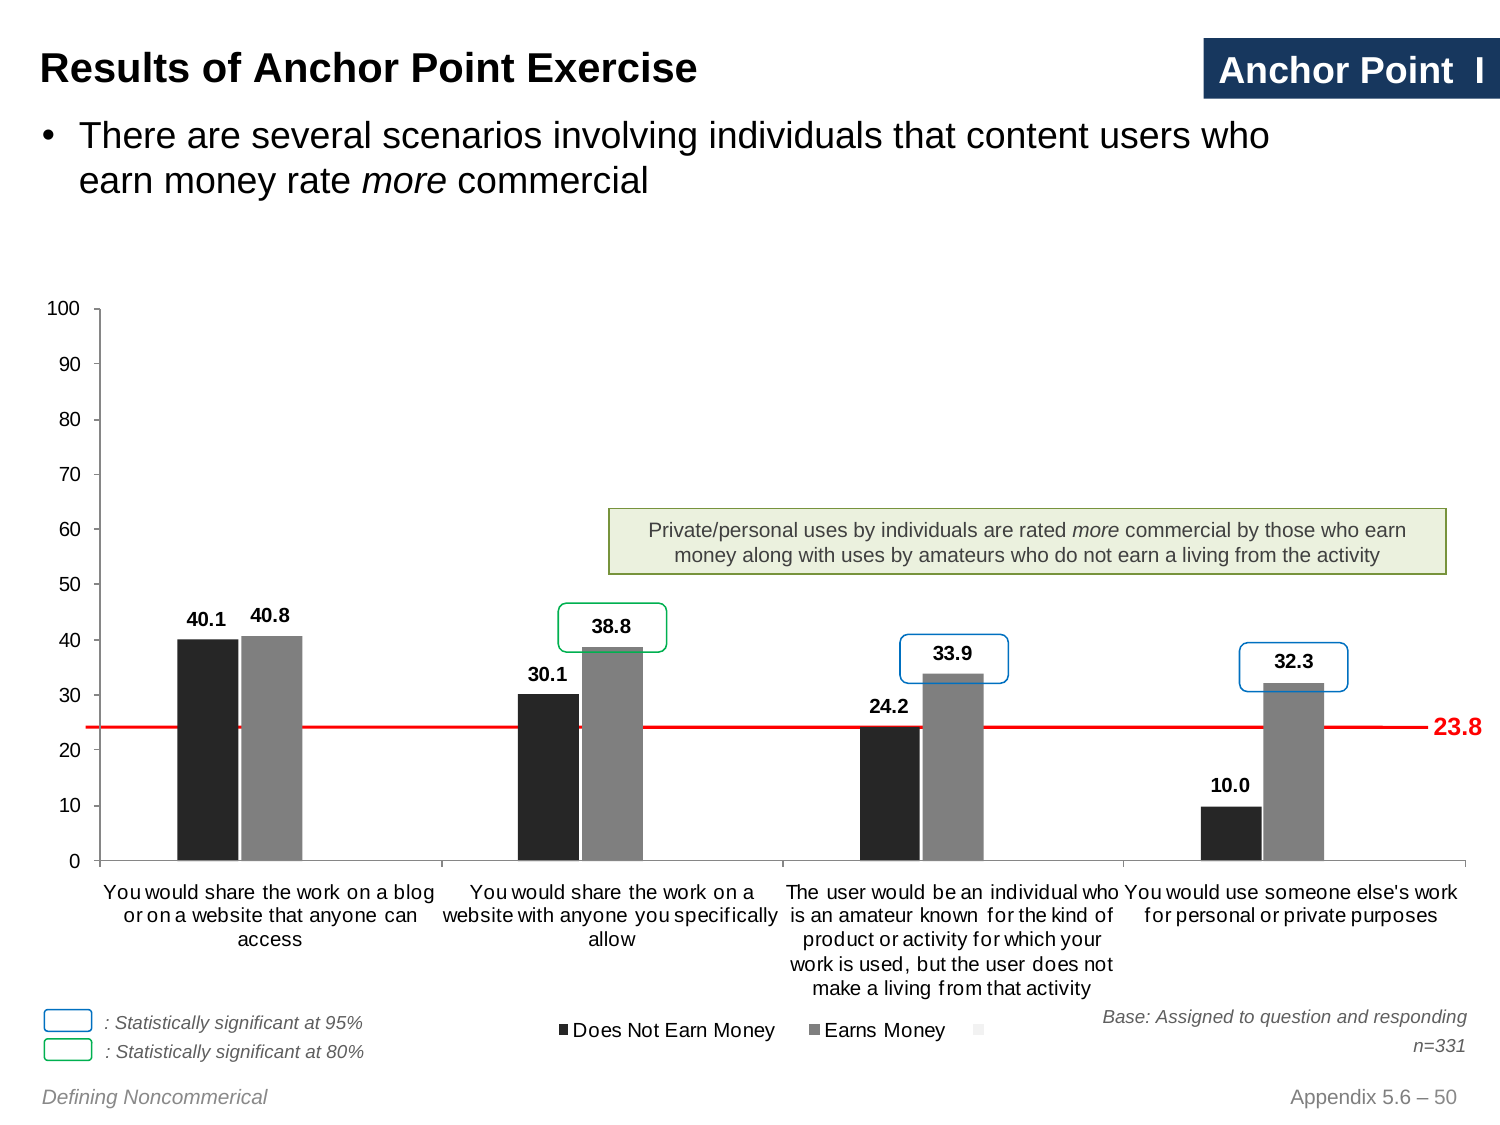

Results of Anchor Point Exercise
Anchor Point I
There are several scenarios involving individuals that content users who earn money rate more commercial
Private/personal uses by individuals are rated more commercial by those who earn money along with uses by amateurs who do not earn a living from the activity
23.8
Base: Assigned to question and responding
n=331
: Statistically significant at 95%
: Statistically significant at 80%
Defining Noncommerical
Appendix 5.6 –